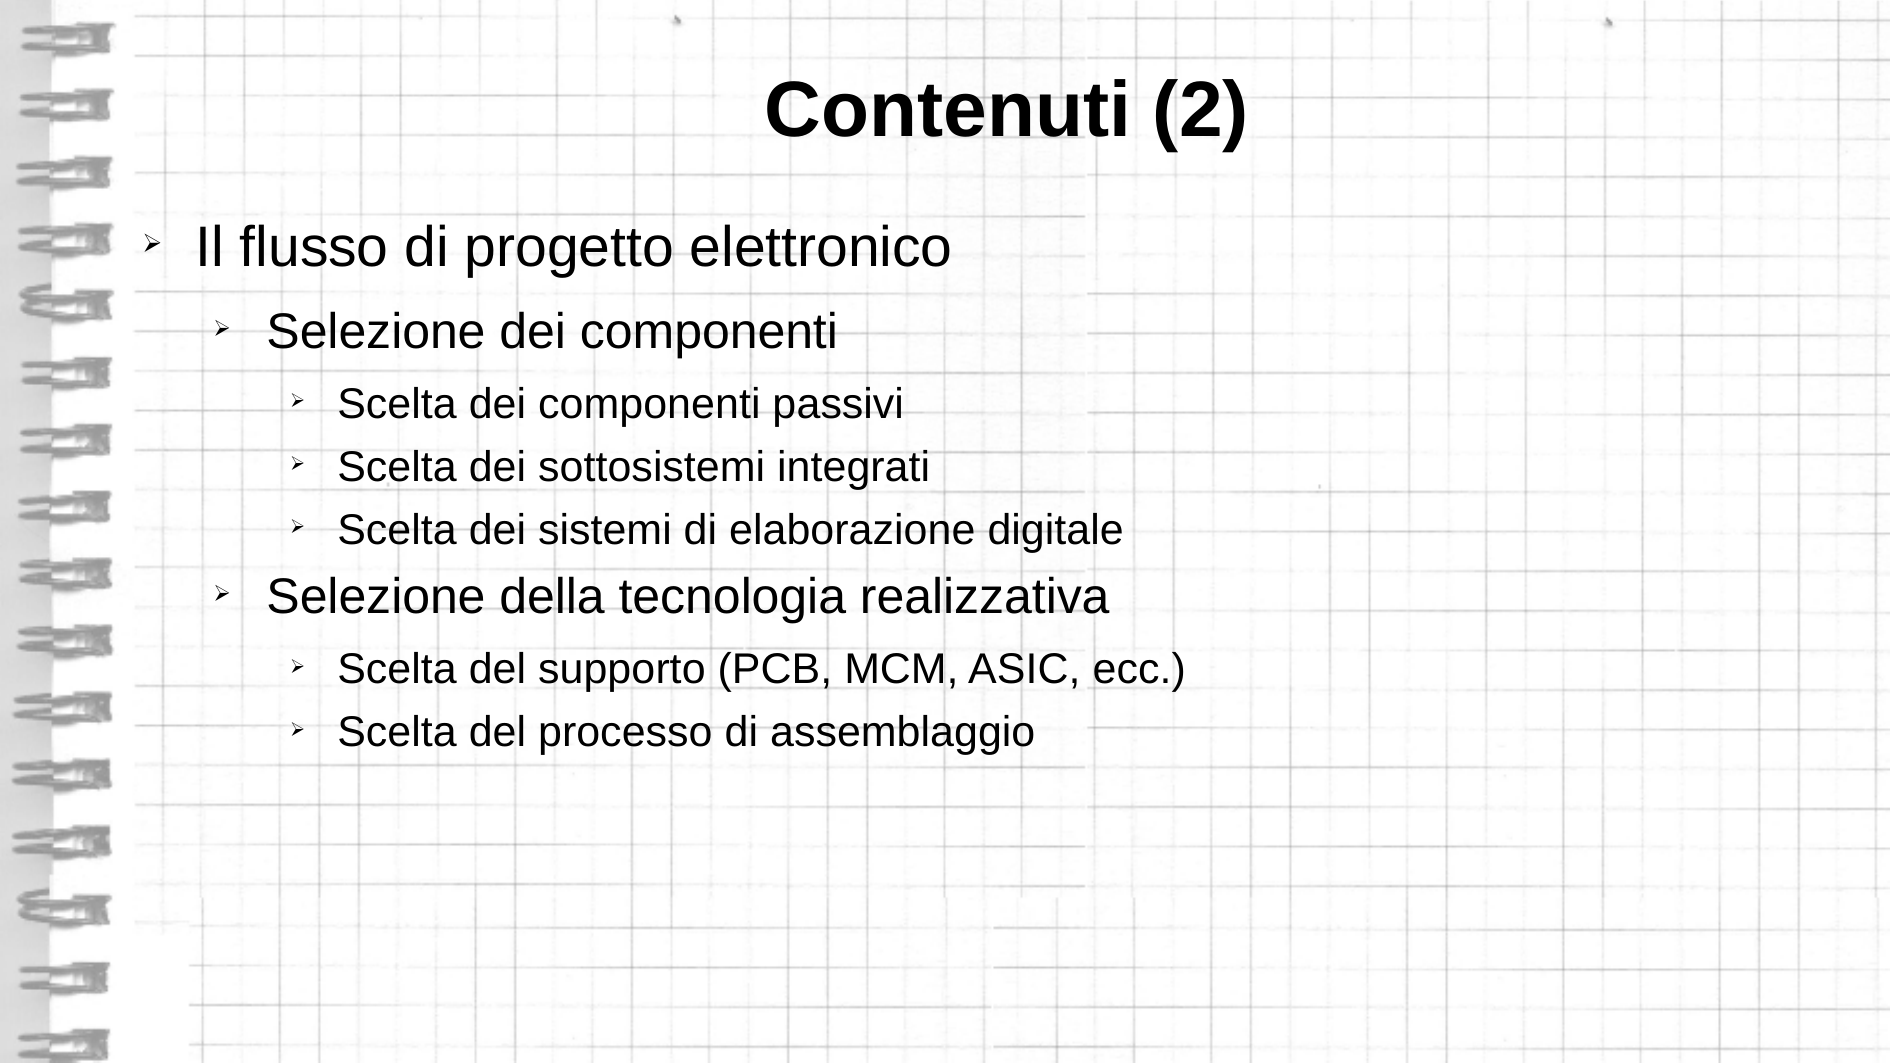

# Contenuti (2)
Il flusso di progetto elettronico
Selezione dei componenti
Scelta dei componenti passivi
Scelta dei sottosistemi integrati
Scelta dei sistemi di elaborazione digitale
Selezione della tecnologia realizzativa
Scelta del supporto (PCB, MCM, ASIC, ecc.)
Scelta del processo di assemblaggio